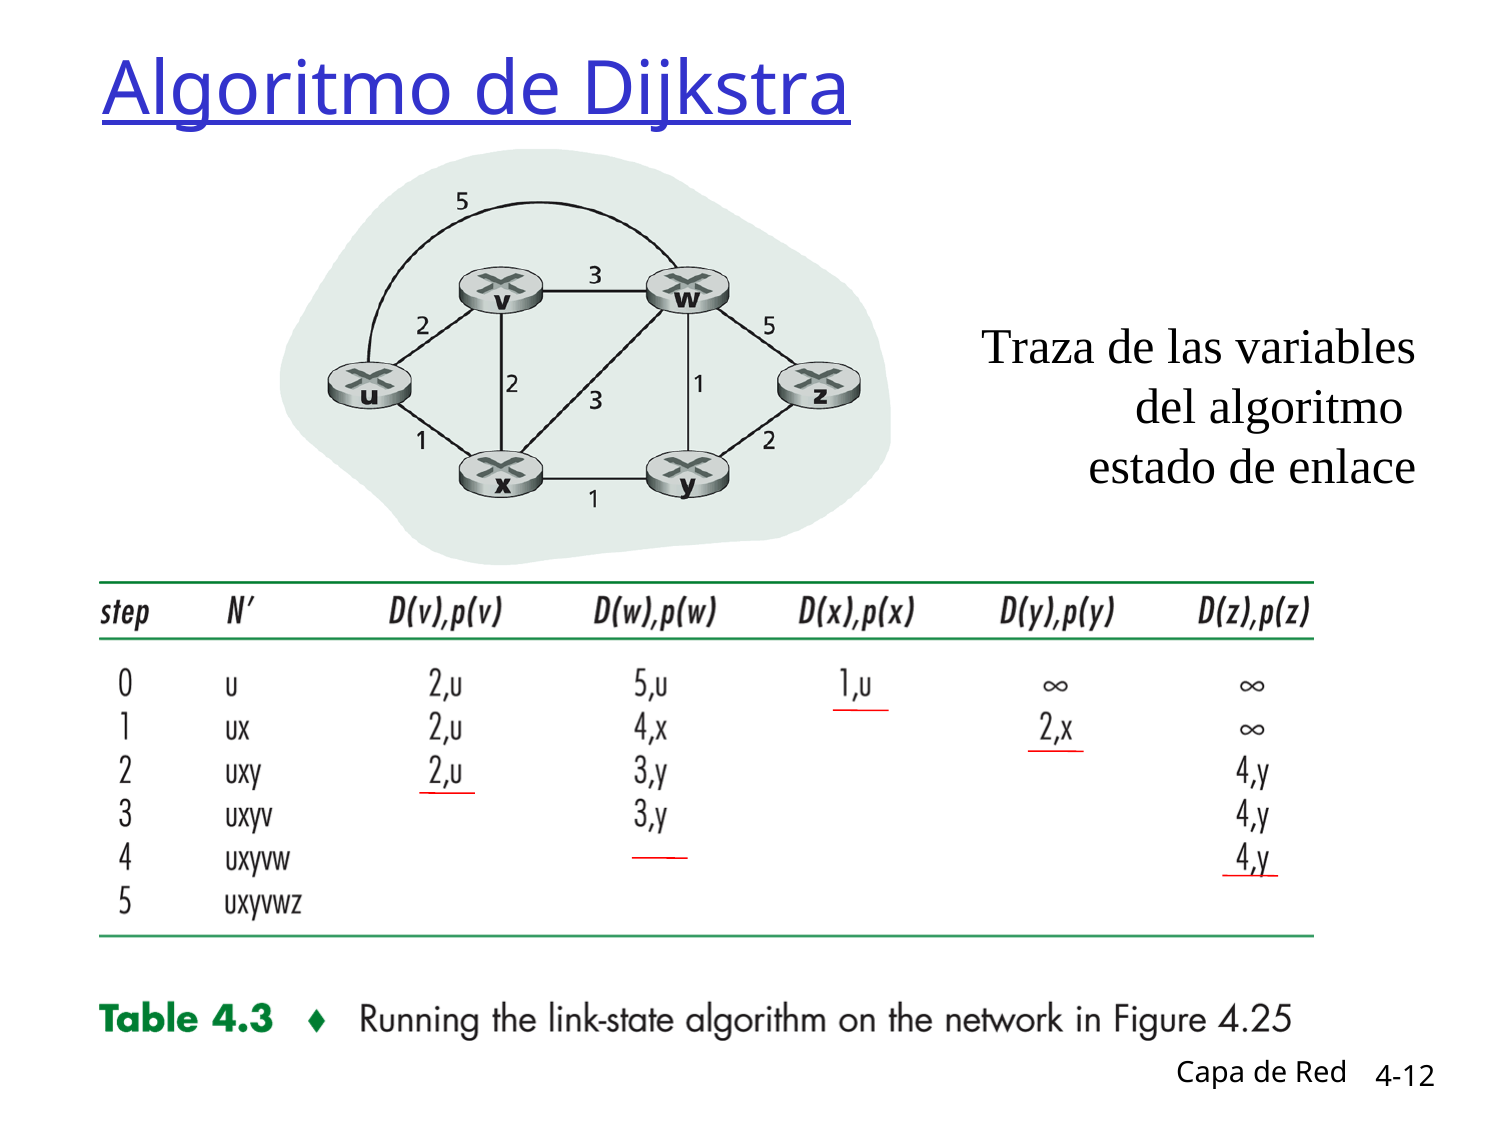

# Algoritmo de Dijkstra
Traza de las variables
del algoritmo
estado de enlace